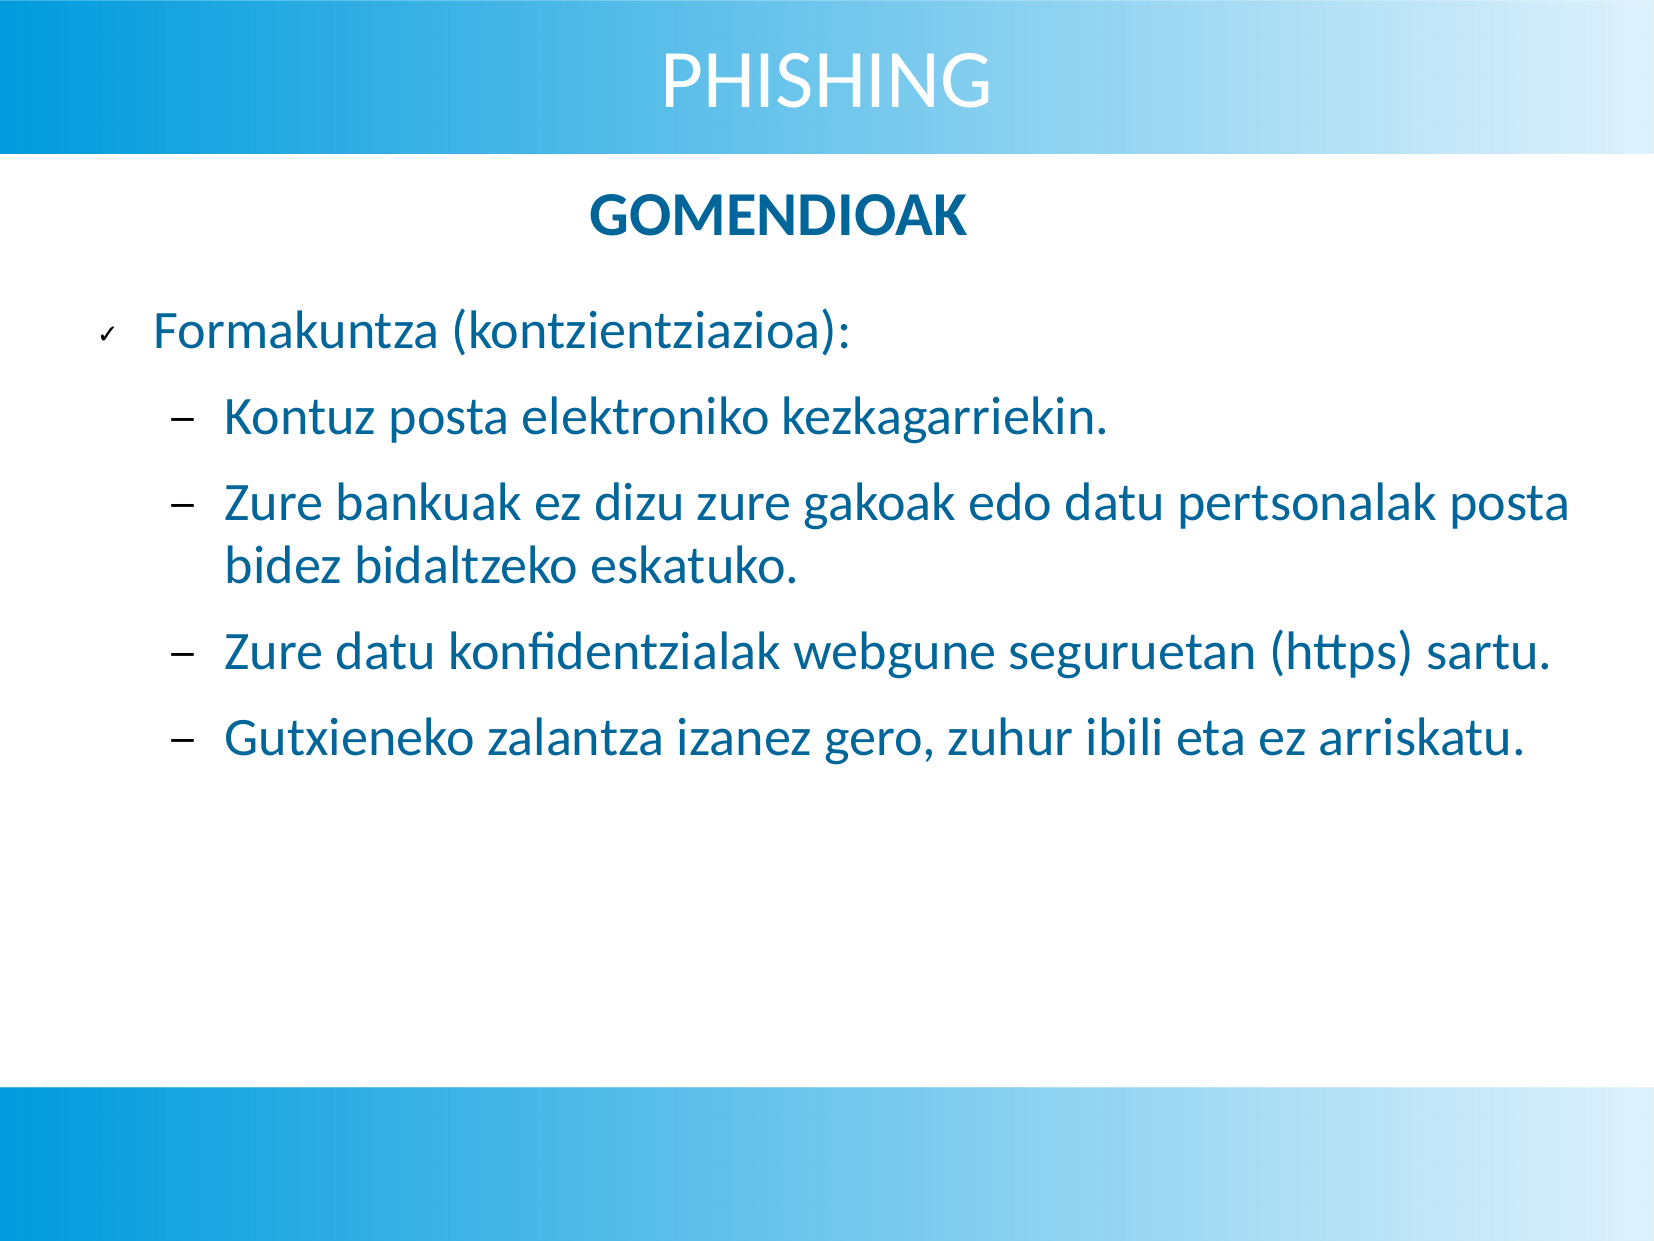

# PHISHING
GOMENDIOAK
Formakuntza (kontzientziazioa):
Kontuz posta elektroniko kezkagarriekin.
Zure bankuak ez dizu zure gakoak edo datu pertsonalak posta bidez bidaltzeko eskatuko.
Zure datu konfidentzialak webgune seguruetan (https) sartu.
Gutxieneko zalantza izanez gero, zuhur ibili eta ez arriskatu.